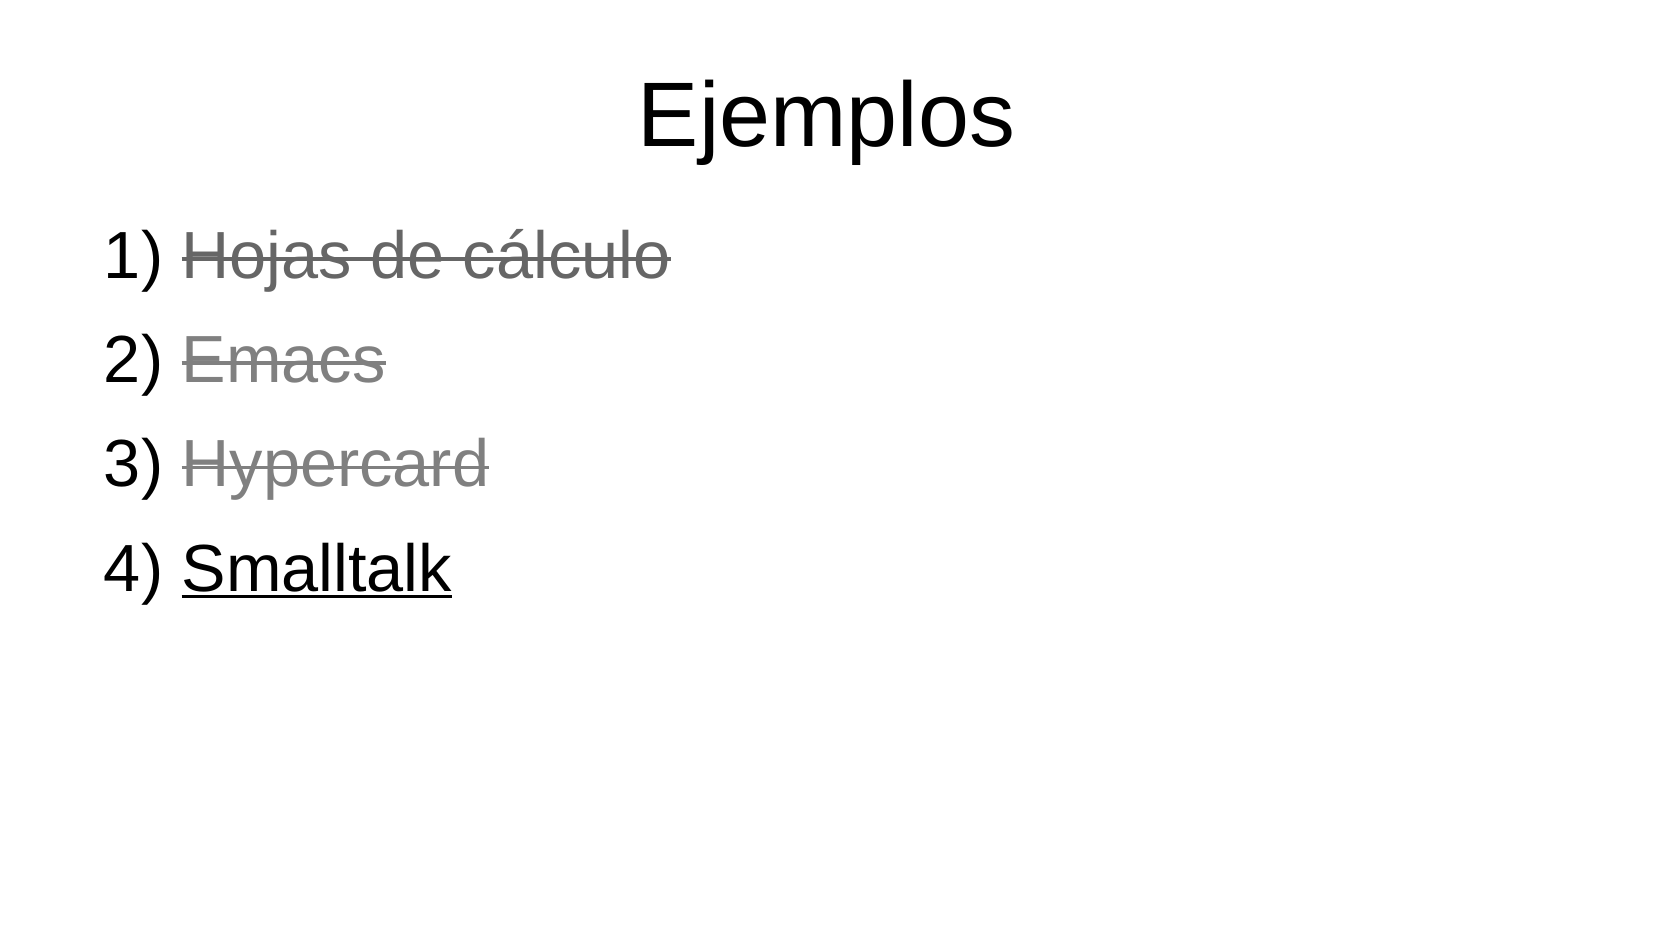

# Ejemplos
 Hojas de cálculo
 Emacs
 Hypercard
 Smalltalk